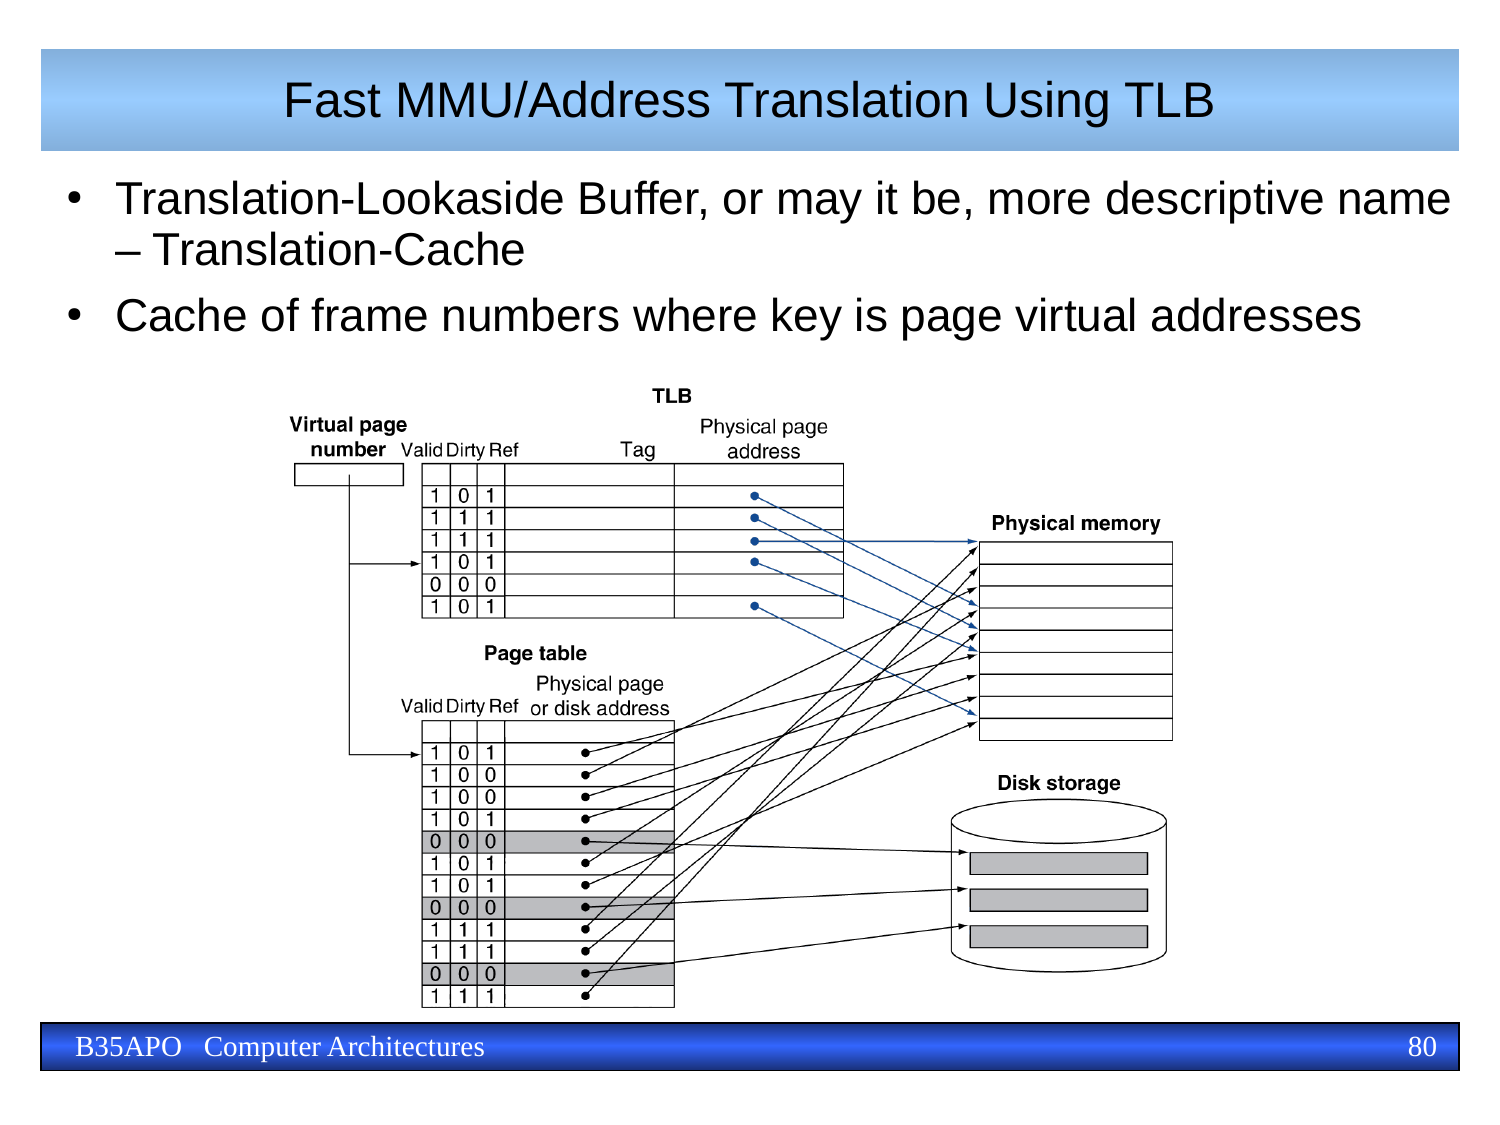

# Fast MMU/Address Translation Using TLB
Translation-Lookaside Buffer, or may it be, more descriptive name – Translation-Cache
Cache of frame numbers where key is page virtual addresses
B35APO Computer Architectures
80